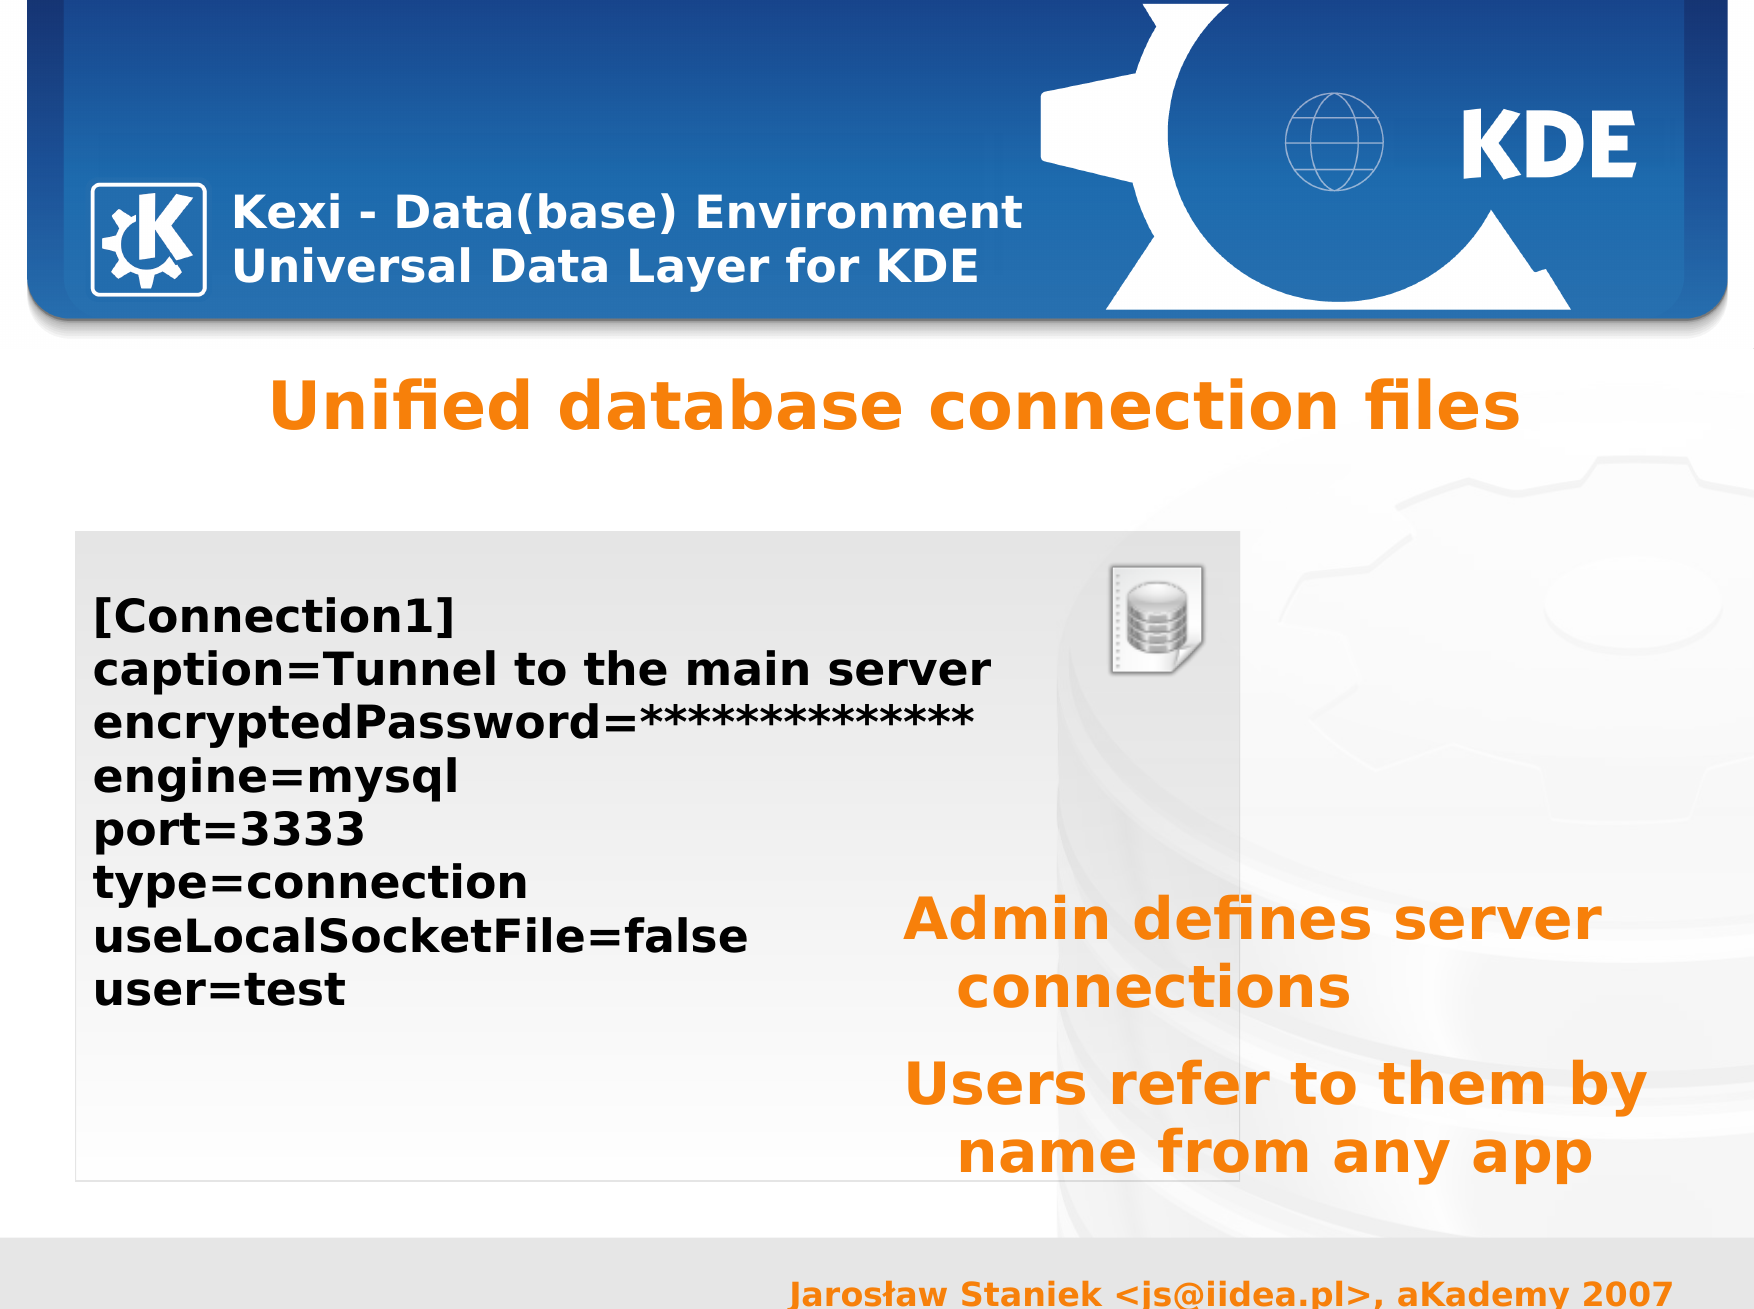

# Unified database connection files
[Connection1]
caption=Tunnel to the main server
encryptedPassword=**************
engine=mysql
port=3333
type=connection
useLocalSocketFile=false
user=test
Admin defines server connections
Users refer to them by name from any app